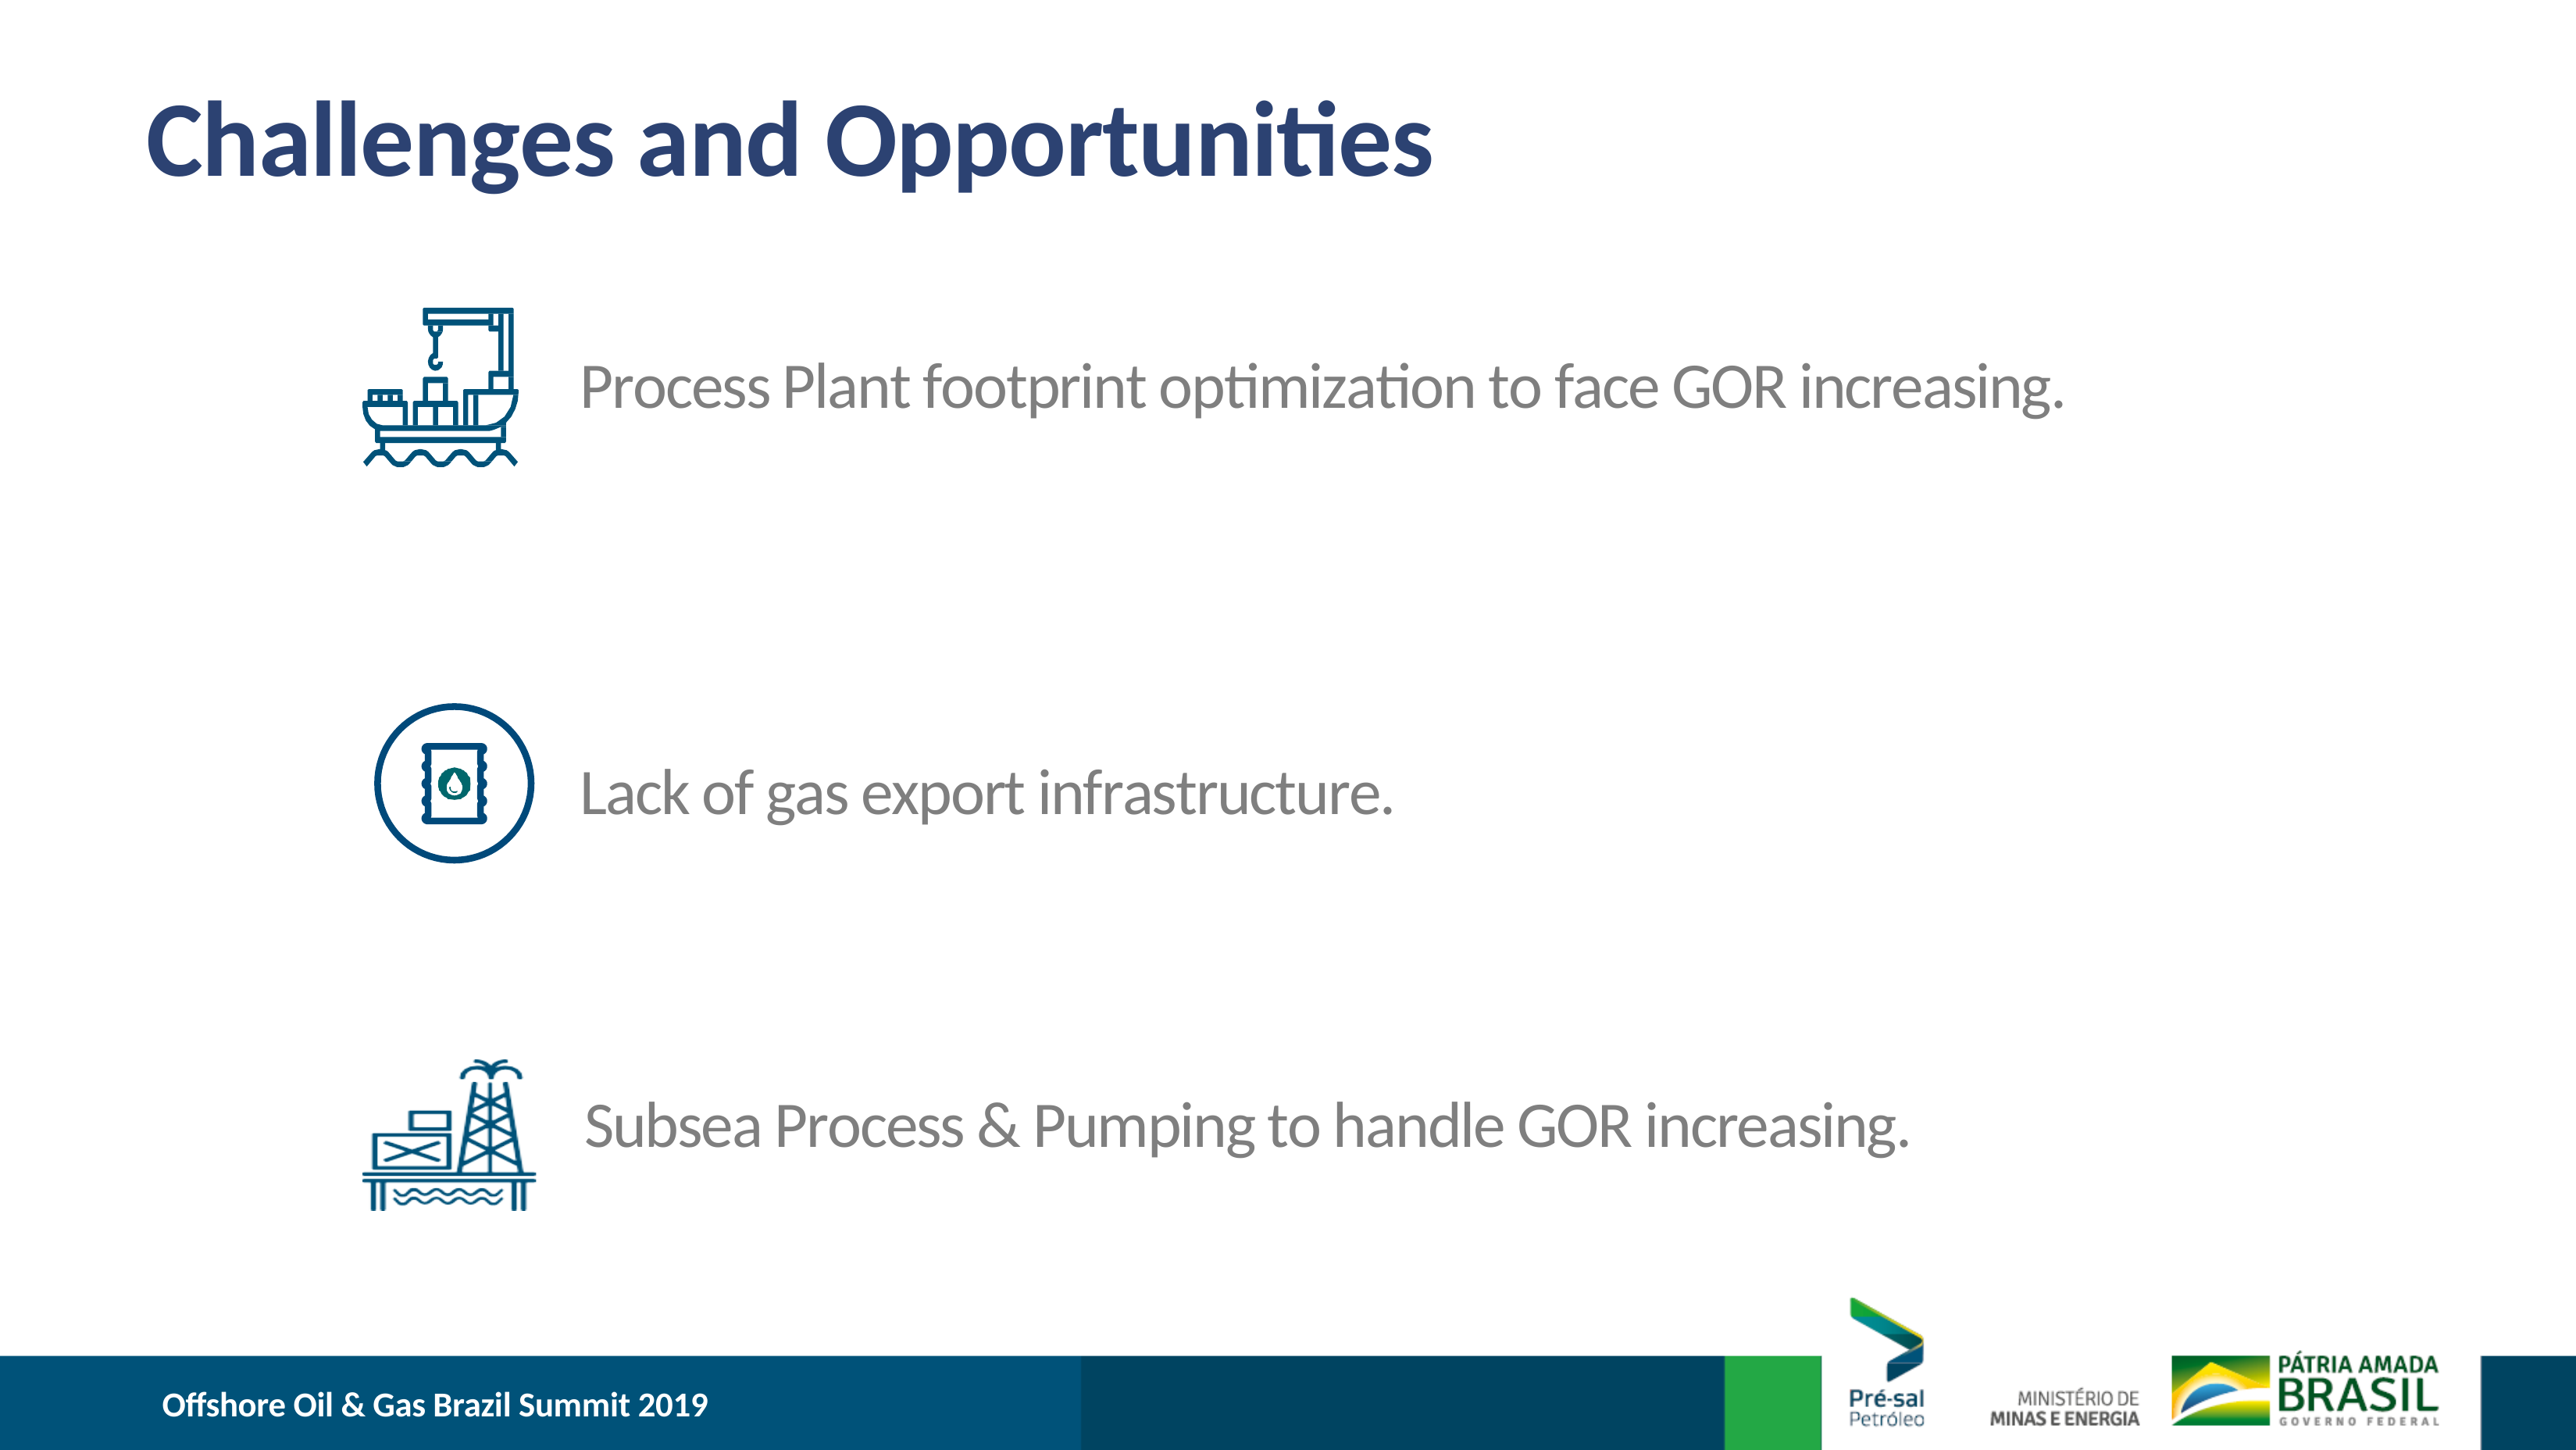

# Challenges and Opportunities
Process Plant footprint optimization to face GOR increasing.
Lack of gas export infrastructure.
Subsea Process & Pumping to handle GOR increasing.
Offshore Oil & Gas Brazil Summit 2019